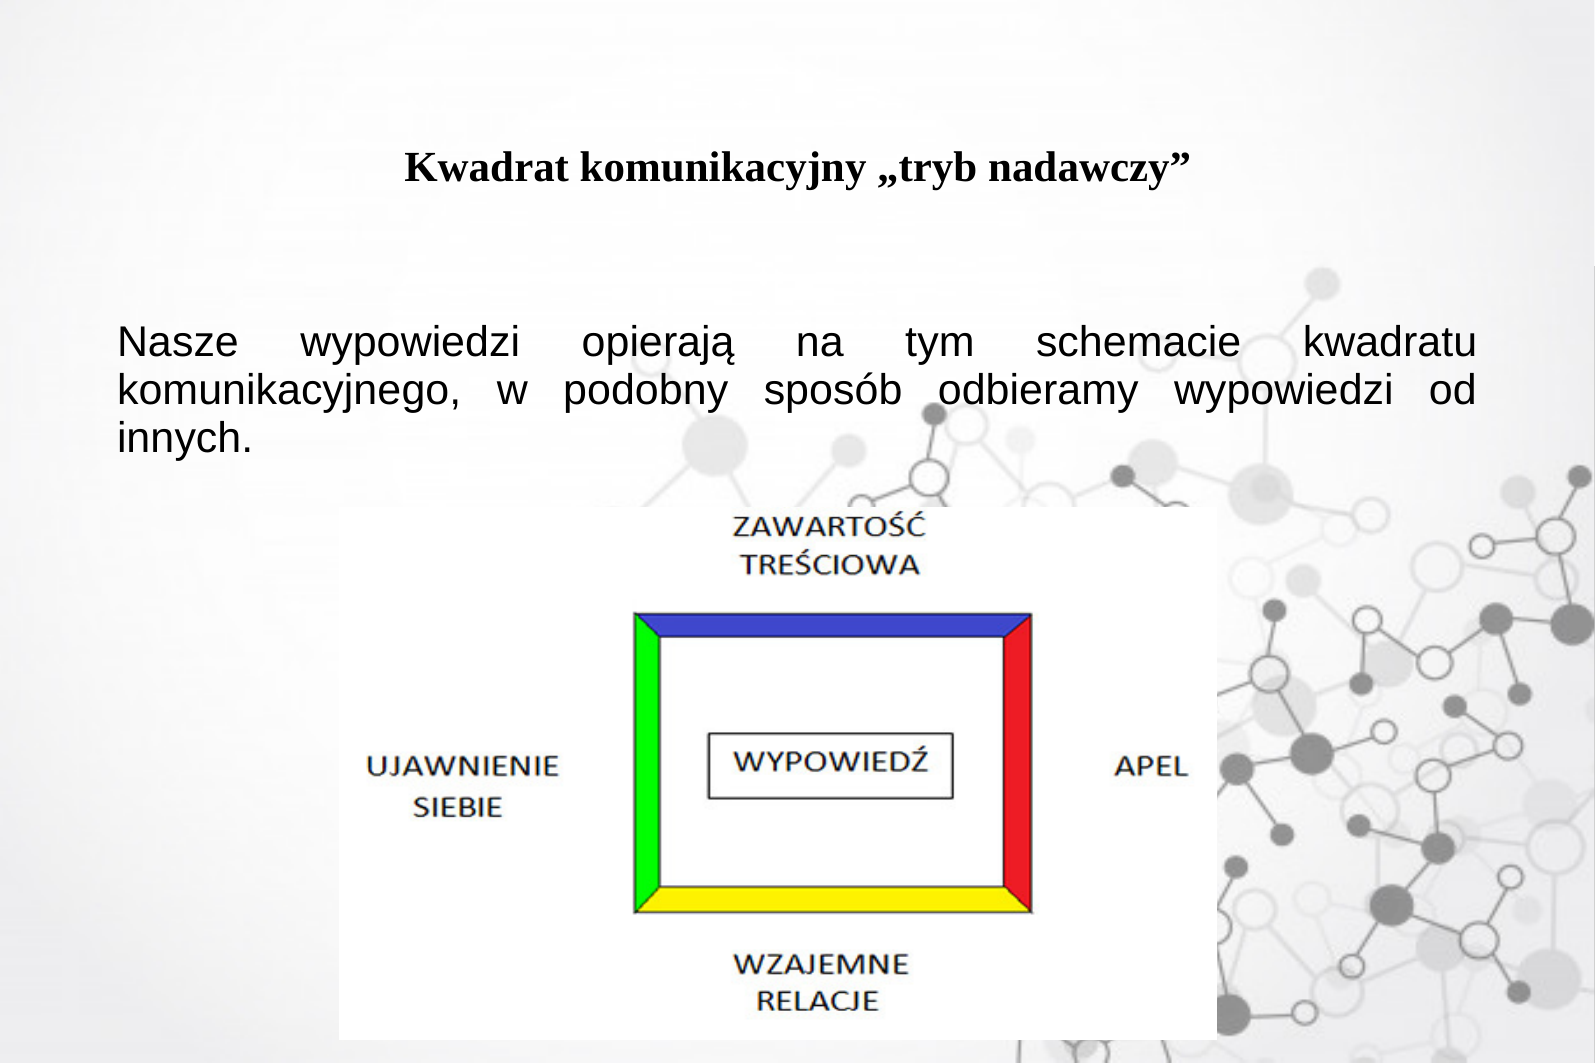

# Kwadrat komunikacyjny „tryb nadawczy”
Nasze wypowiedzi opierają na tym schemacie kwadratu komunikacyjnego, w podobny sposób odbieramy wypowiedzi od innych.